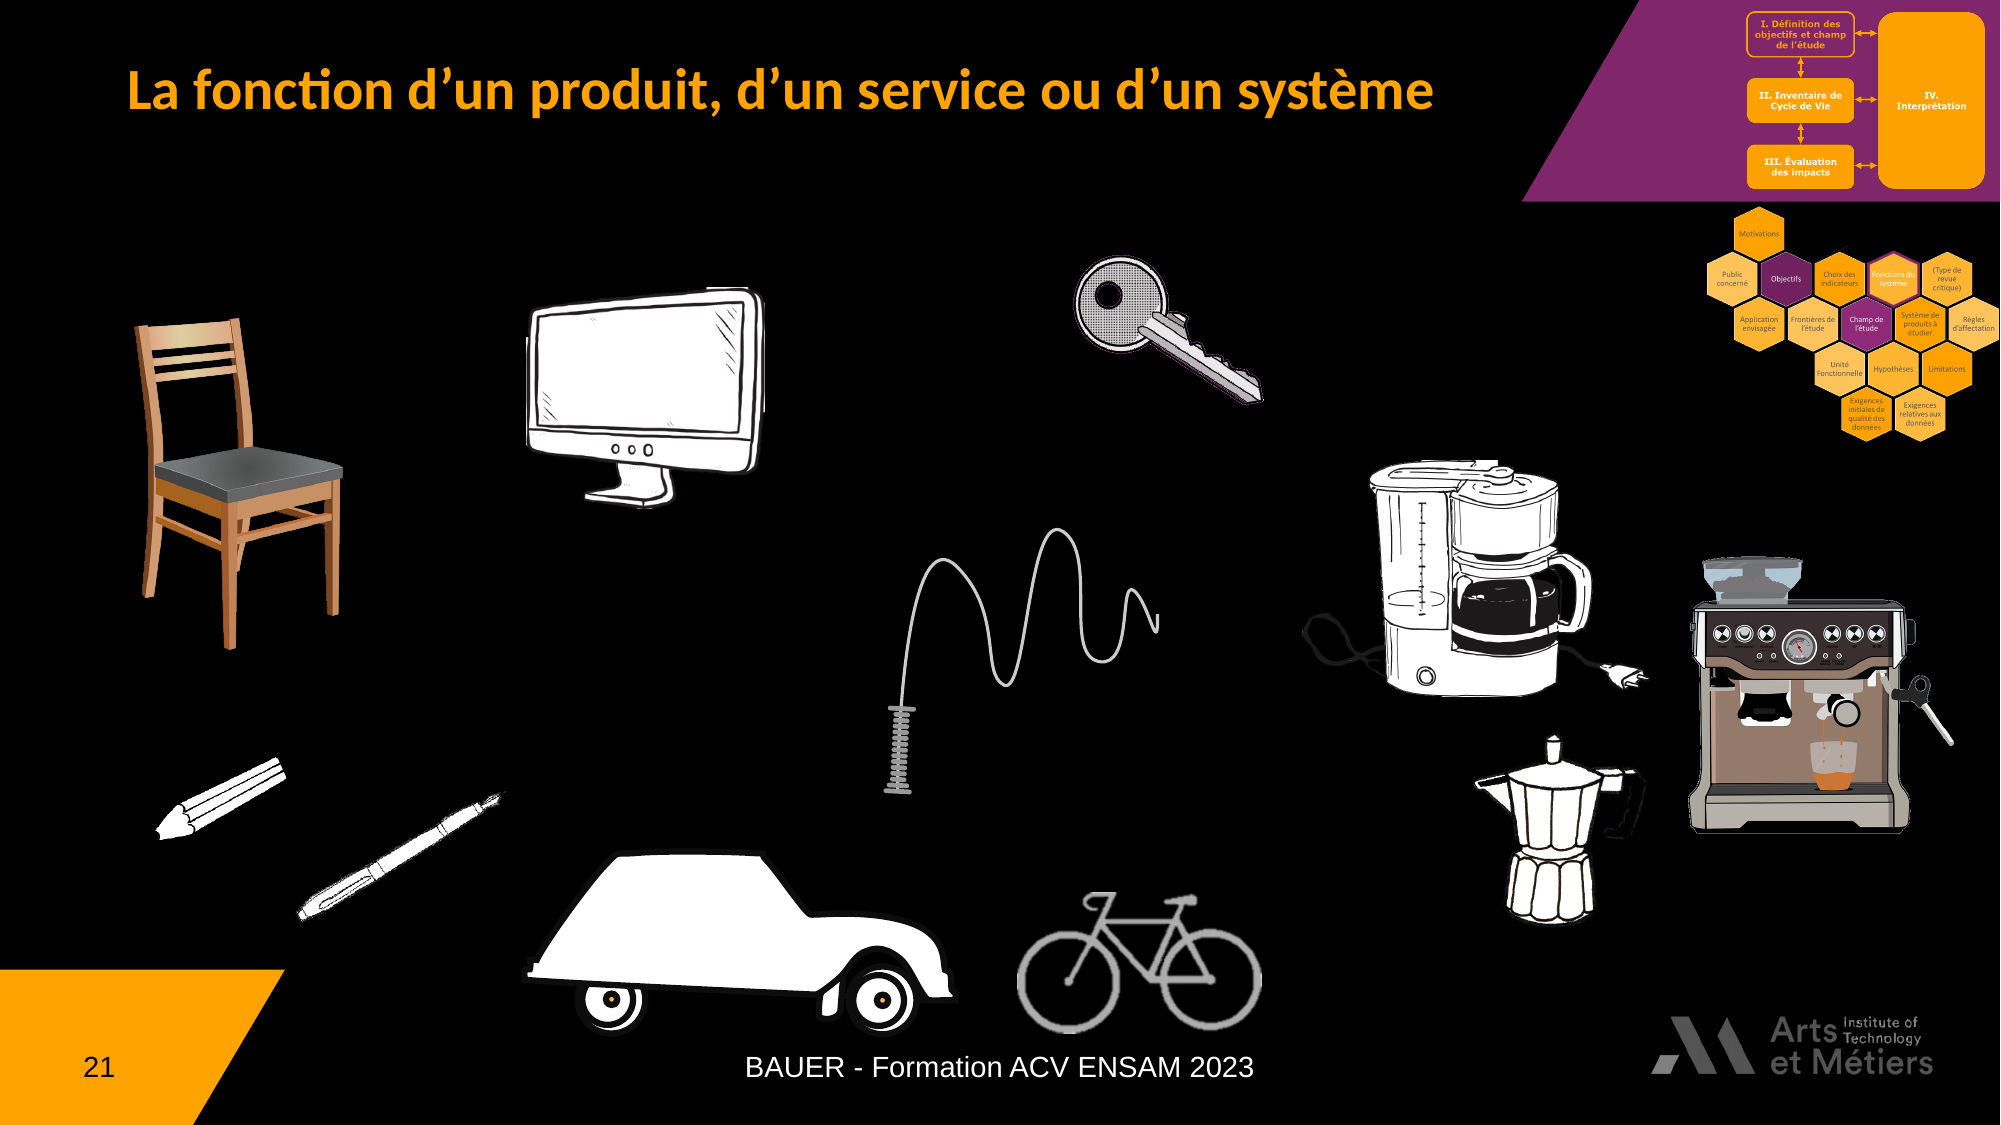

# La fonction d’un produit, d’un service ou d’un système